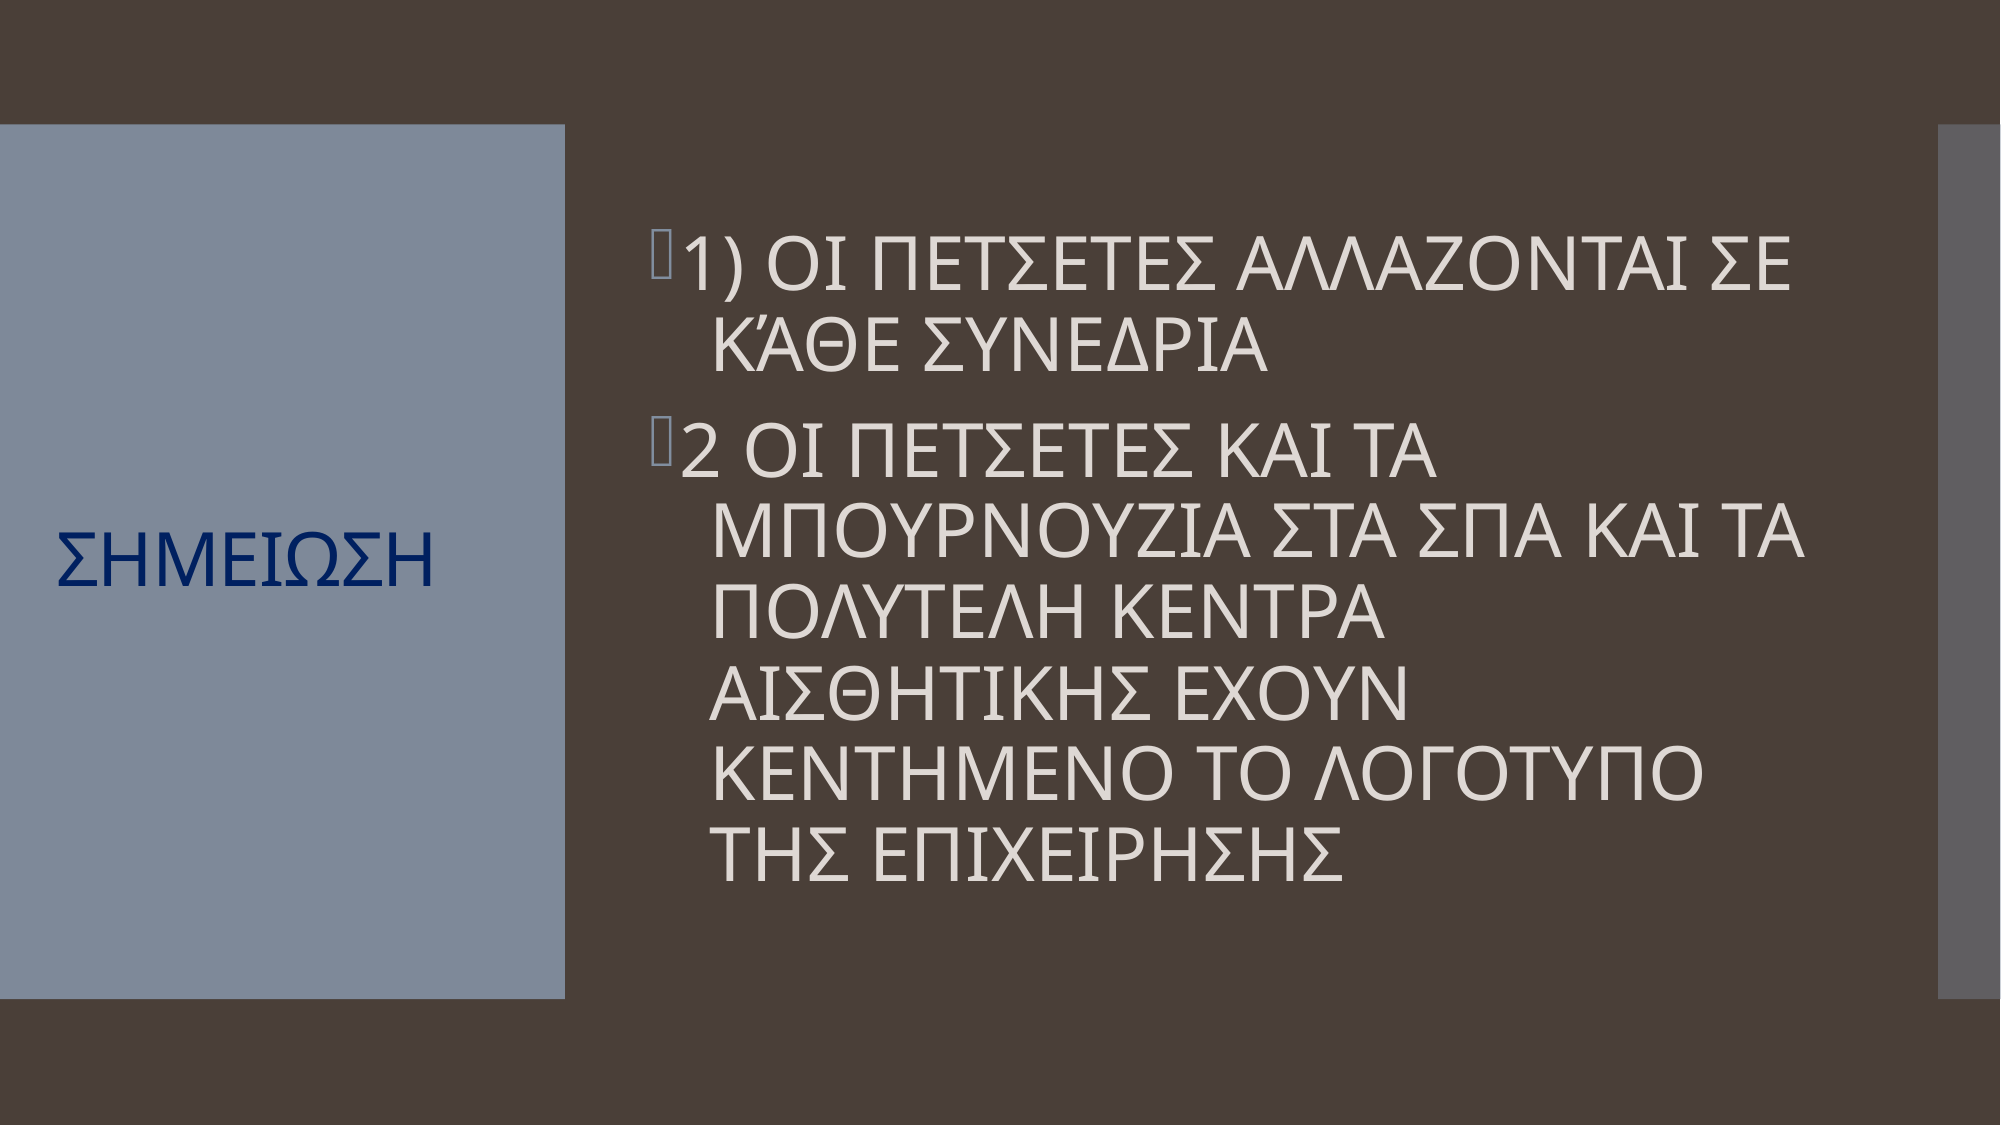

1) ΟΙ ΠΕΤΣΕΤΕΣ ΑΛΛΑΖΟΝΤΑΙ ΣΕ ΚΆΘΕ ΣΥΝΕΔΡΙΑ
2 ΟΙ ΠΕΤΣΕΤΕΣ ΚΑΙ ΤΑ ΜΠΟΥΡΝΟΥΖΙΑ ΣΤΑ ΣΠΑ ΚΑΙ ΤΑ ΠΟΛΥΤΕΛΗ ΚΕΝΤΡΑ ΑΙΣΘΗΤΙΚΗΣ ΕΧΟΥΝ ΚΕΝΤΗΜΕΝΟ ΤΟ ΛΟΓΟΤΥΠΟ ΤΗΣ ΕΠΙΧΕΙΡΗΣΗΣ
# ΣΗΜΕΙΩΣΗ